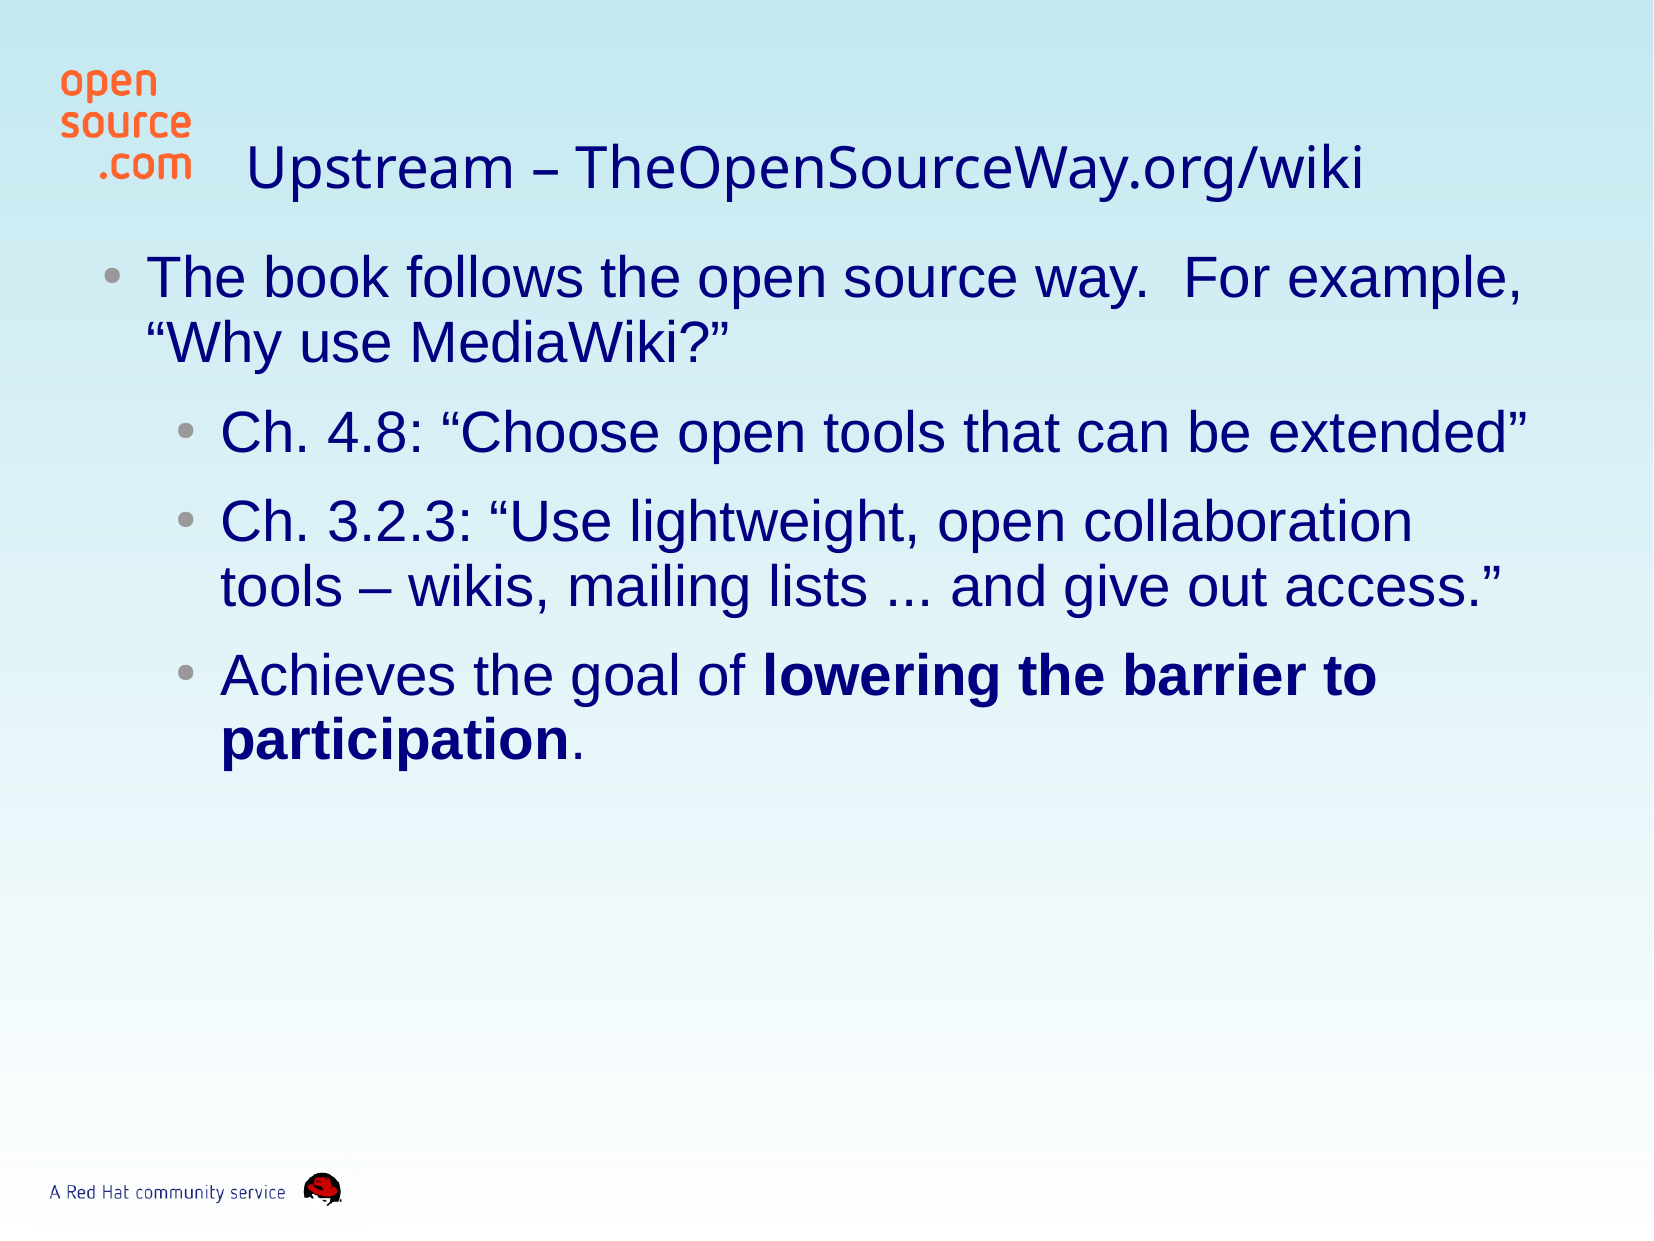

#
Upstream – TheOpenSourceWay.org/wiki
The book follows the open source way. For example, “Why use MediaWiki?”
Ch. 4.8: “Choose open tools that can be extended”
Ch. 3.2.3: “Use lightweight, open collaboration tools – wikis, mailing lists ... and give out access.”
Achieves the goal of lowering the barrier to participation.